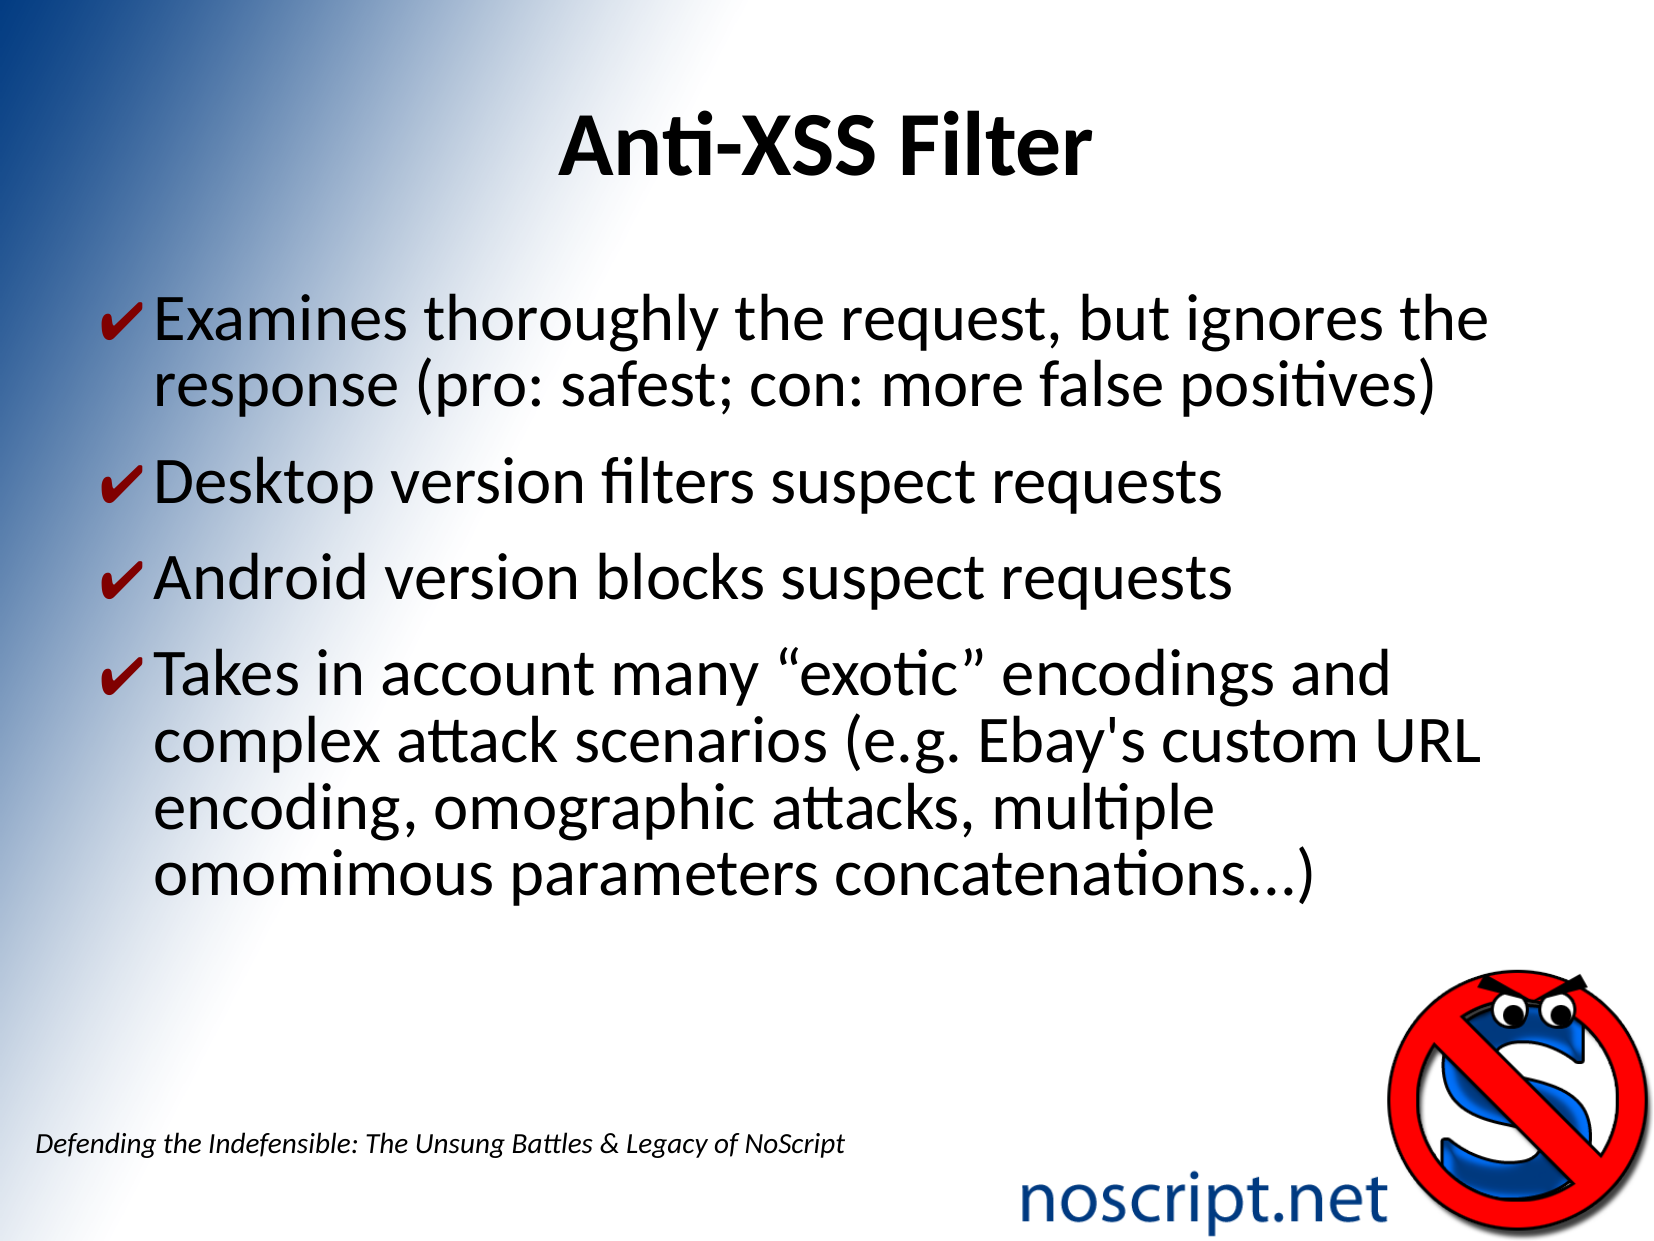

# Anti-XSS Filter
Examines thoroughly the request, but ignores the response (pro: safest; con: more false positives)
Desktop version filters suspect requests
Android version blocks suspect requests
Takes in account many “exotic” encodings and complex attack scenarios (e.g. Ebay's custom URL encoding, omographic attacks, multiple omomimous parameters concatenations...)
Defending the Indefensible: The Unsung Battles & Legacy of NoScript